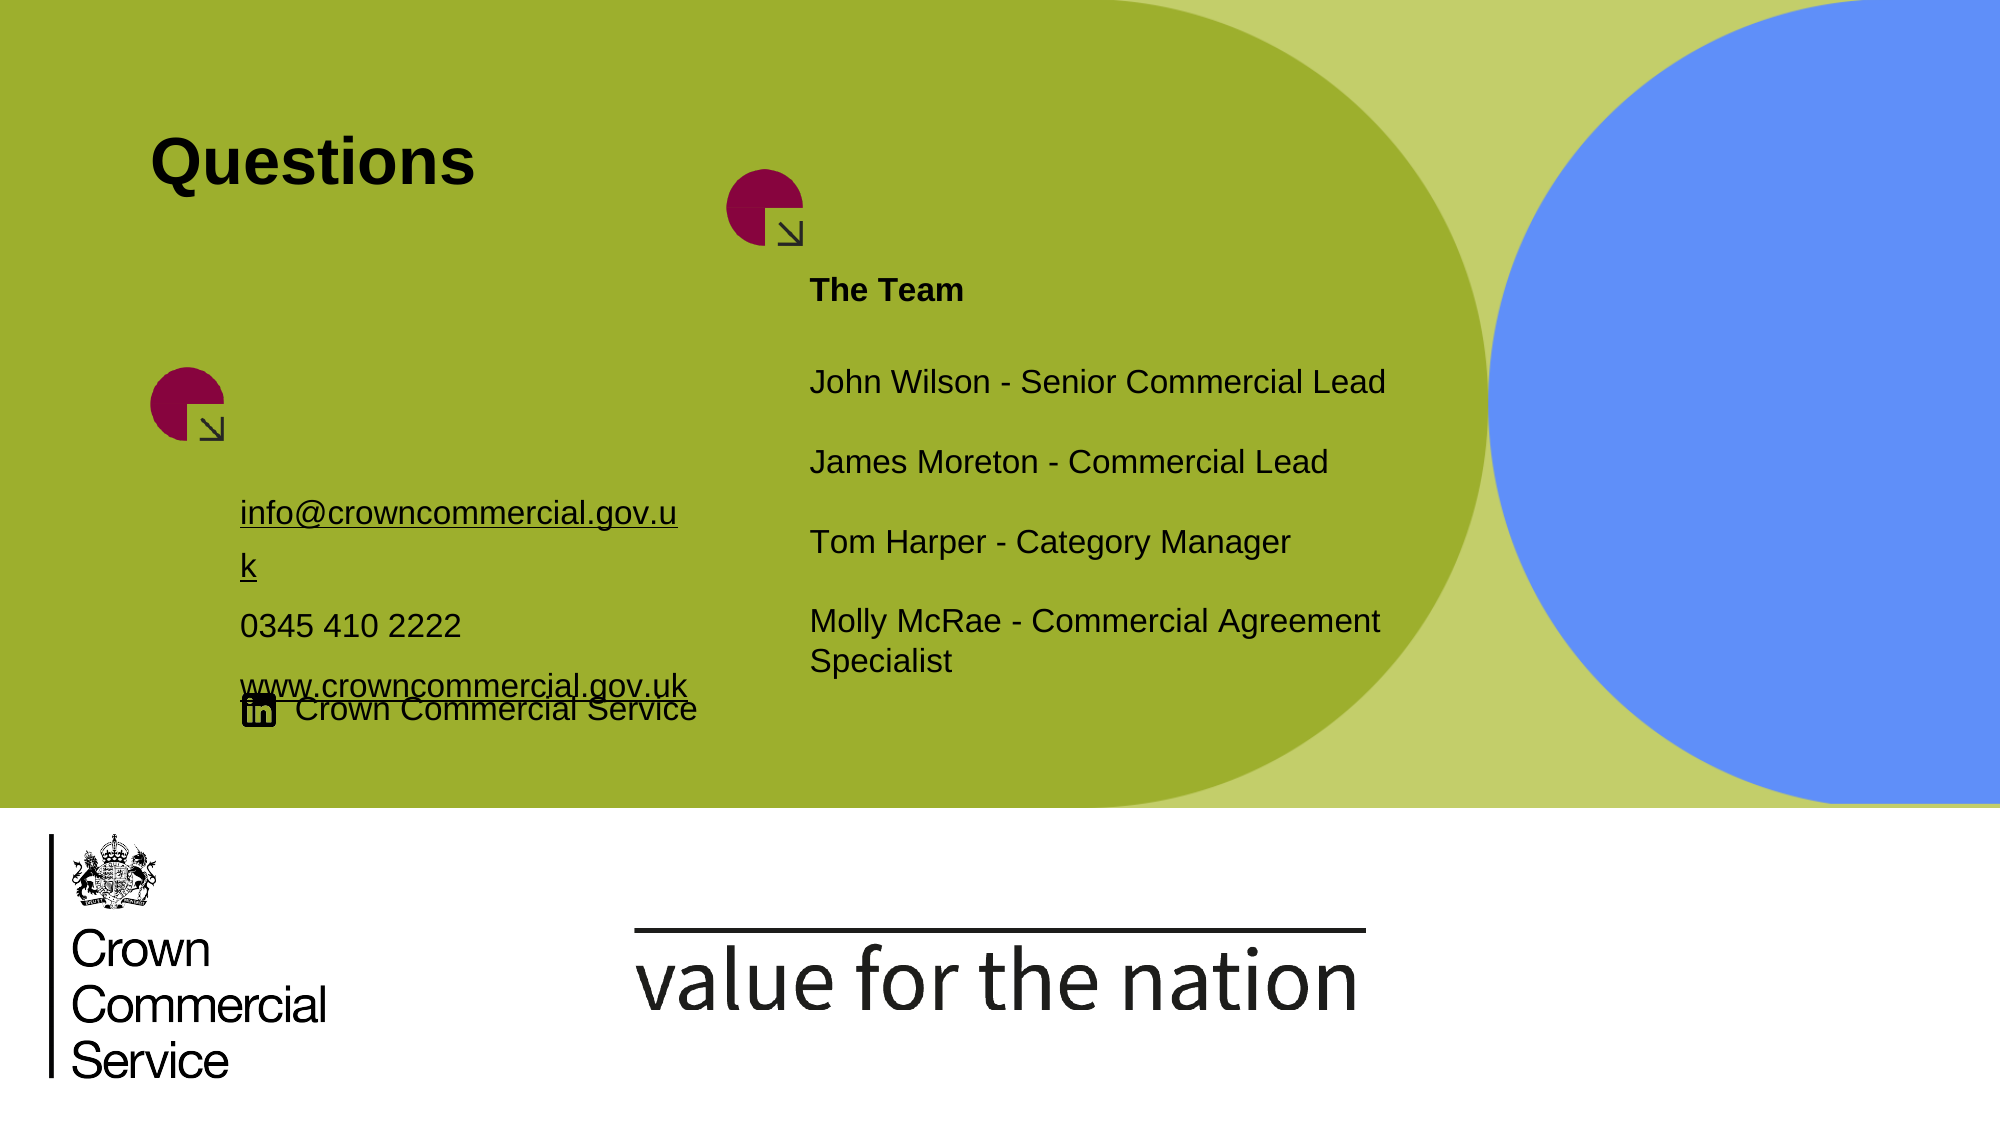

# Questions
The Team
John Wilson - Senior Commercial Lead
James Moreton - Commercial Lead
Tom Harper - Category Manager
Molly McRae - Commercial Agreement Specialist
info@crowncommercial.gov.uk
0345 410 2222
www.crowncommercial.gov.uk